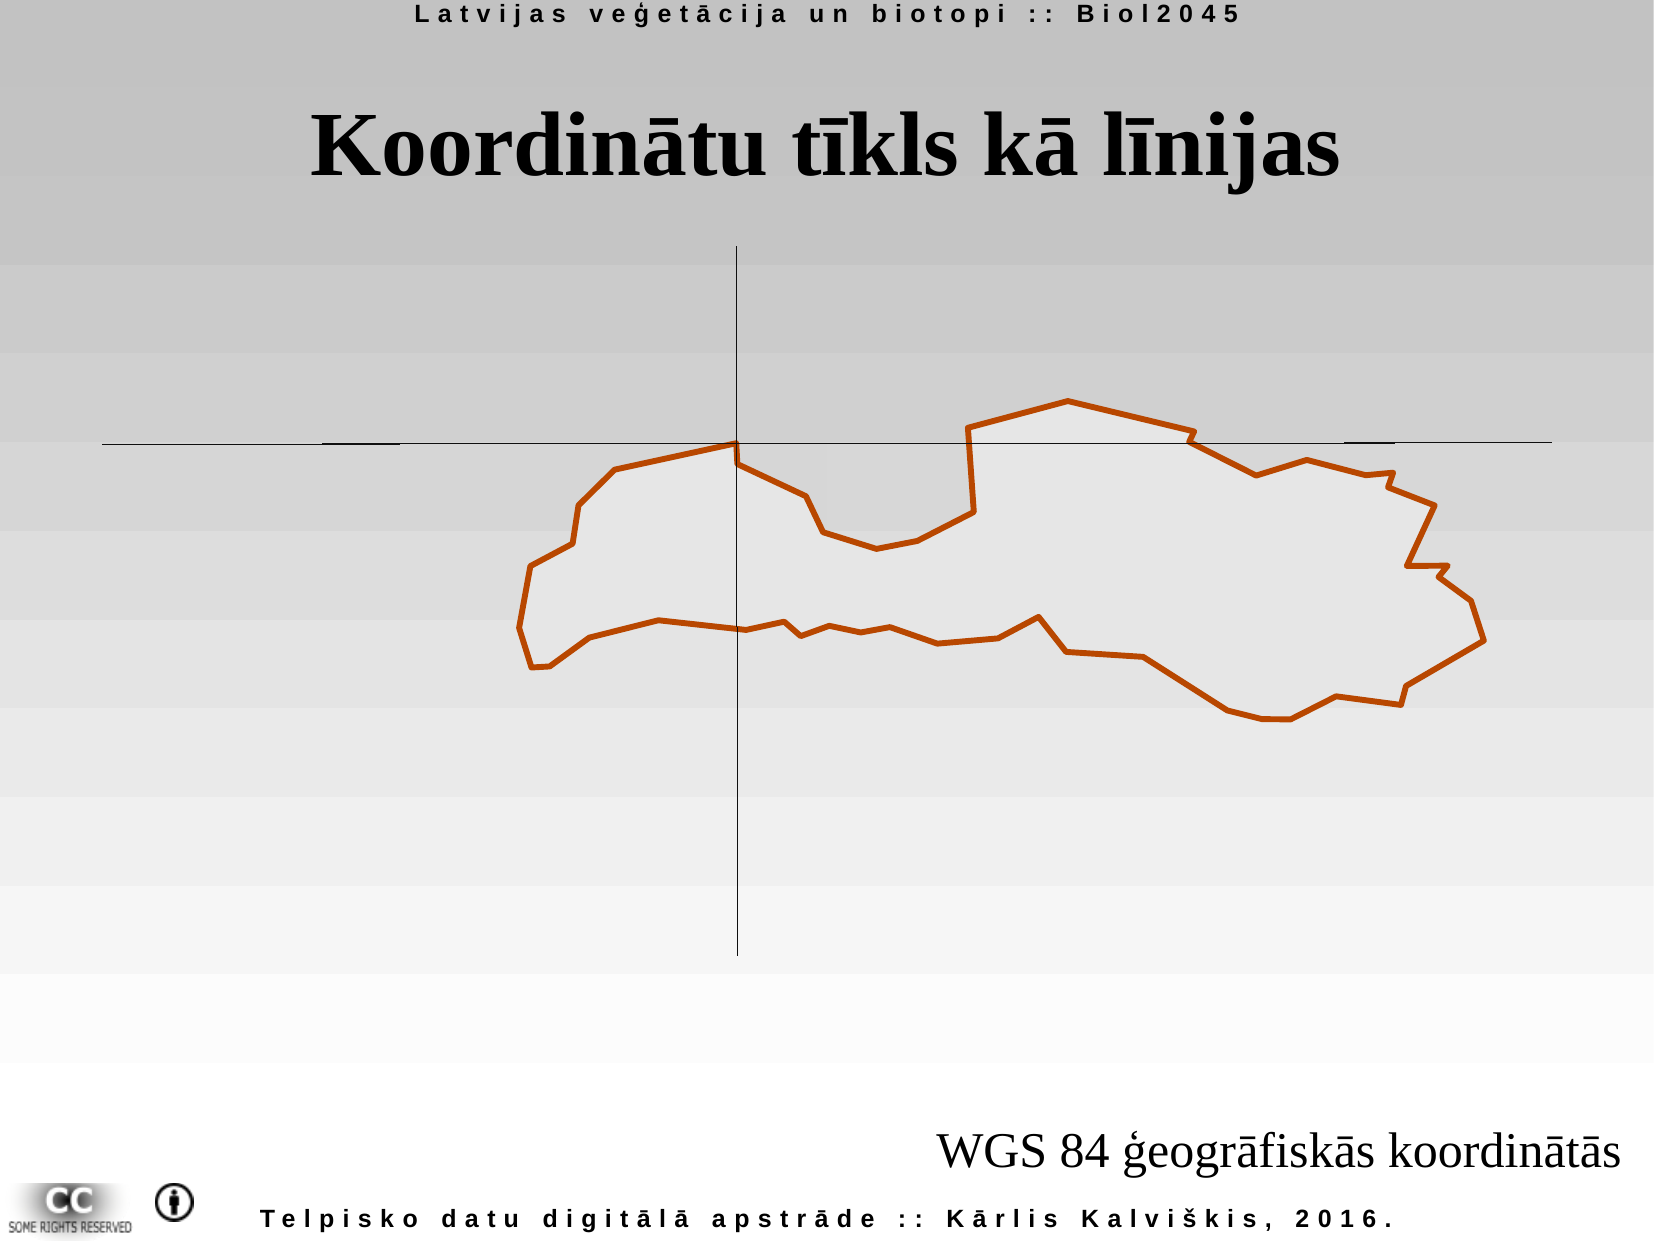

# Koordinātu tīkls kā līnijas
WGS 84 ģeogrāfiskās koordinātās